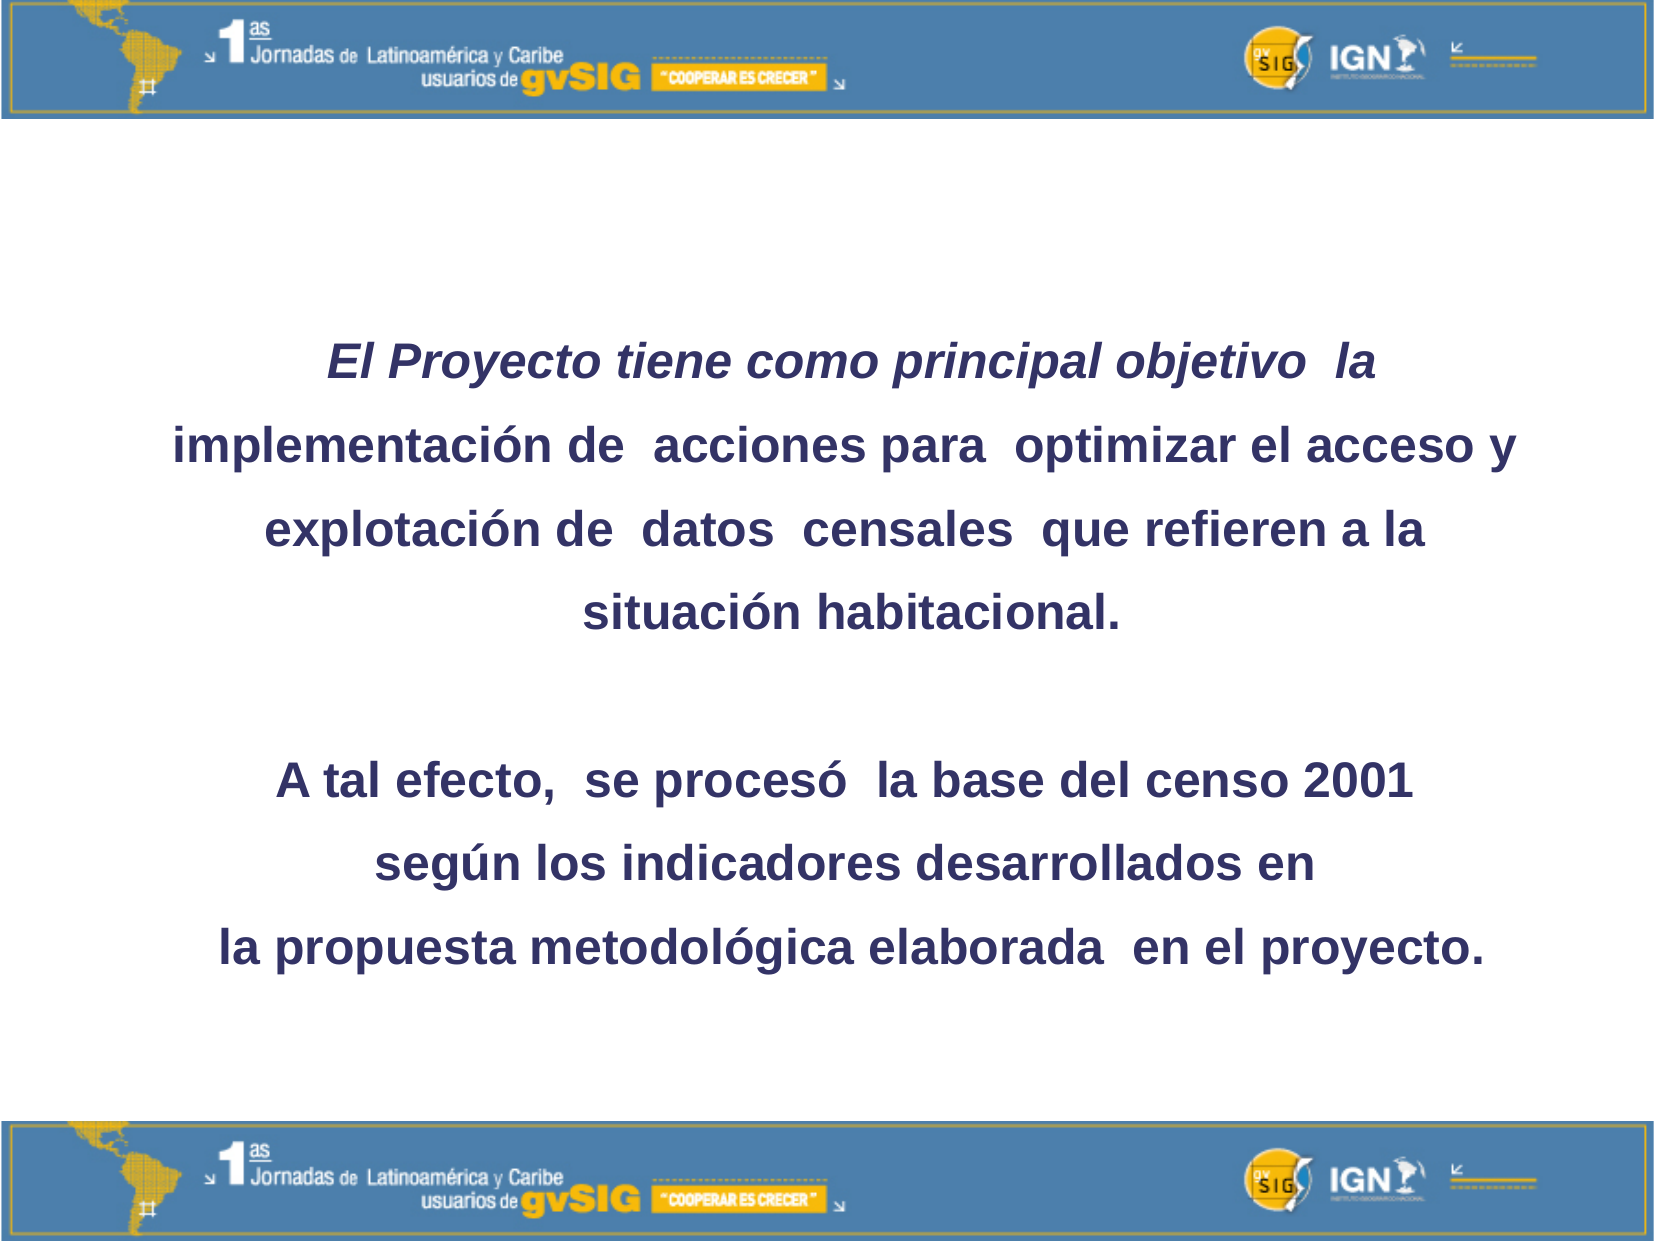

El Proyecto tiene como principal objetivo la
 implementación de acciones para optimizar el acceso y
explotación de datos censales que refieren a la
situación habitacional.
A tal efecto, se procesó la base del censo 2001
según los indicadores desarrollados en
la propuesta metodológica elaborada en el proyecto.